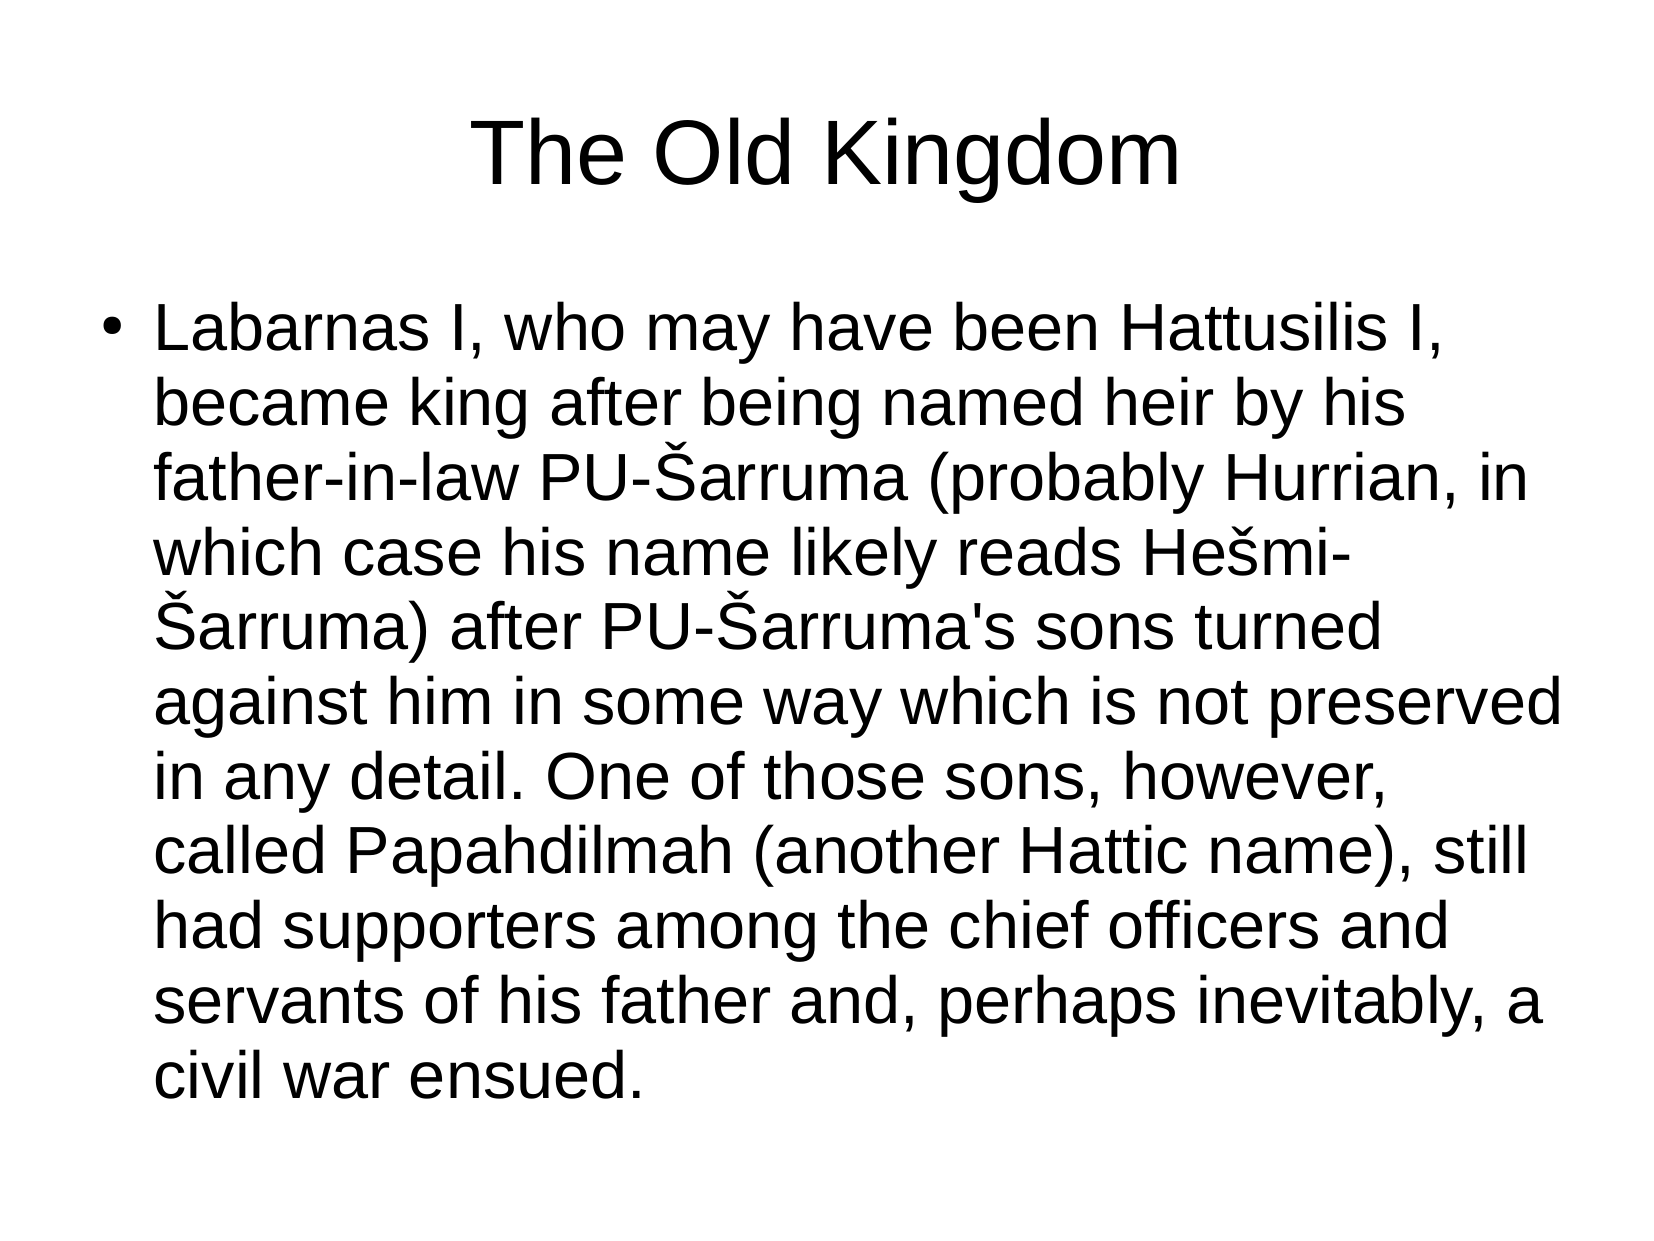

# The Old Kingdom
Labarnas I, who may have been Hattusilis I, became king after being named heir by his father-in-law PU-Šarruma (probably Hurrian, in which case his name likely reads Hešmi-Šarruma) after PU-Šarruma's sons turned against him in some way which is not preserved in any detail. One of those sons, however, called Papahdilmah (another Hattic name), still had supporters among the chief officers and servants of his father and, perhaps inevitably, a civil war ensued.